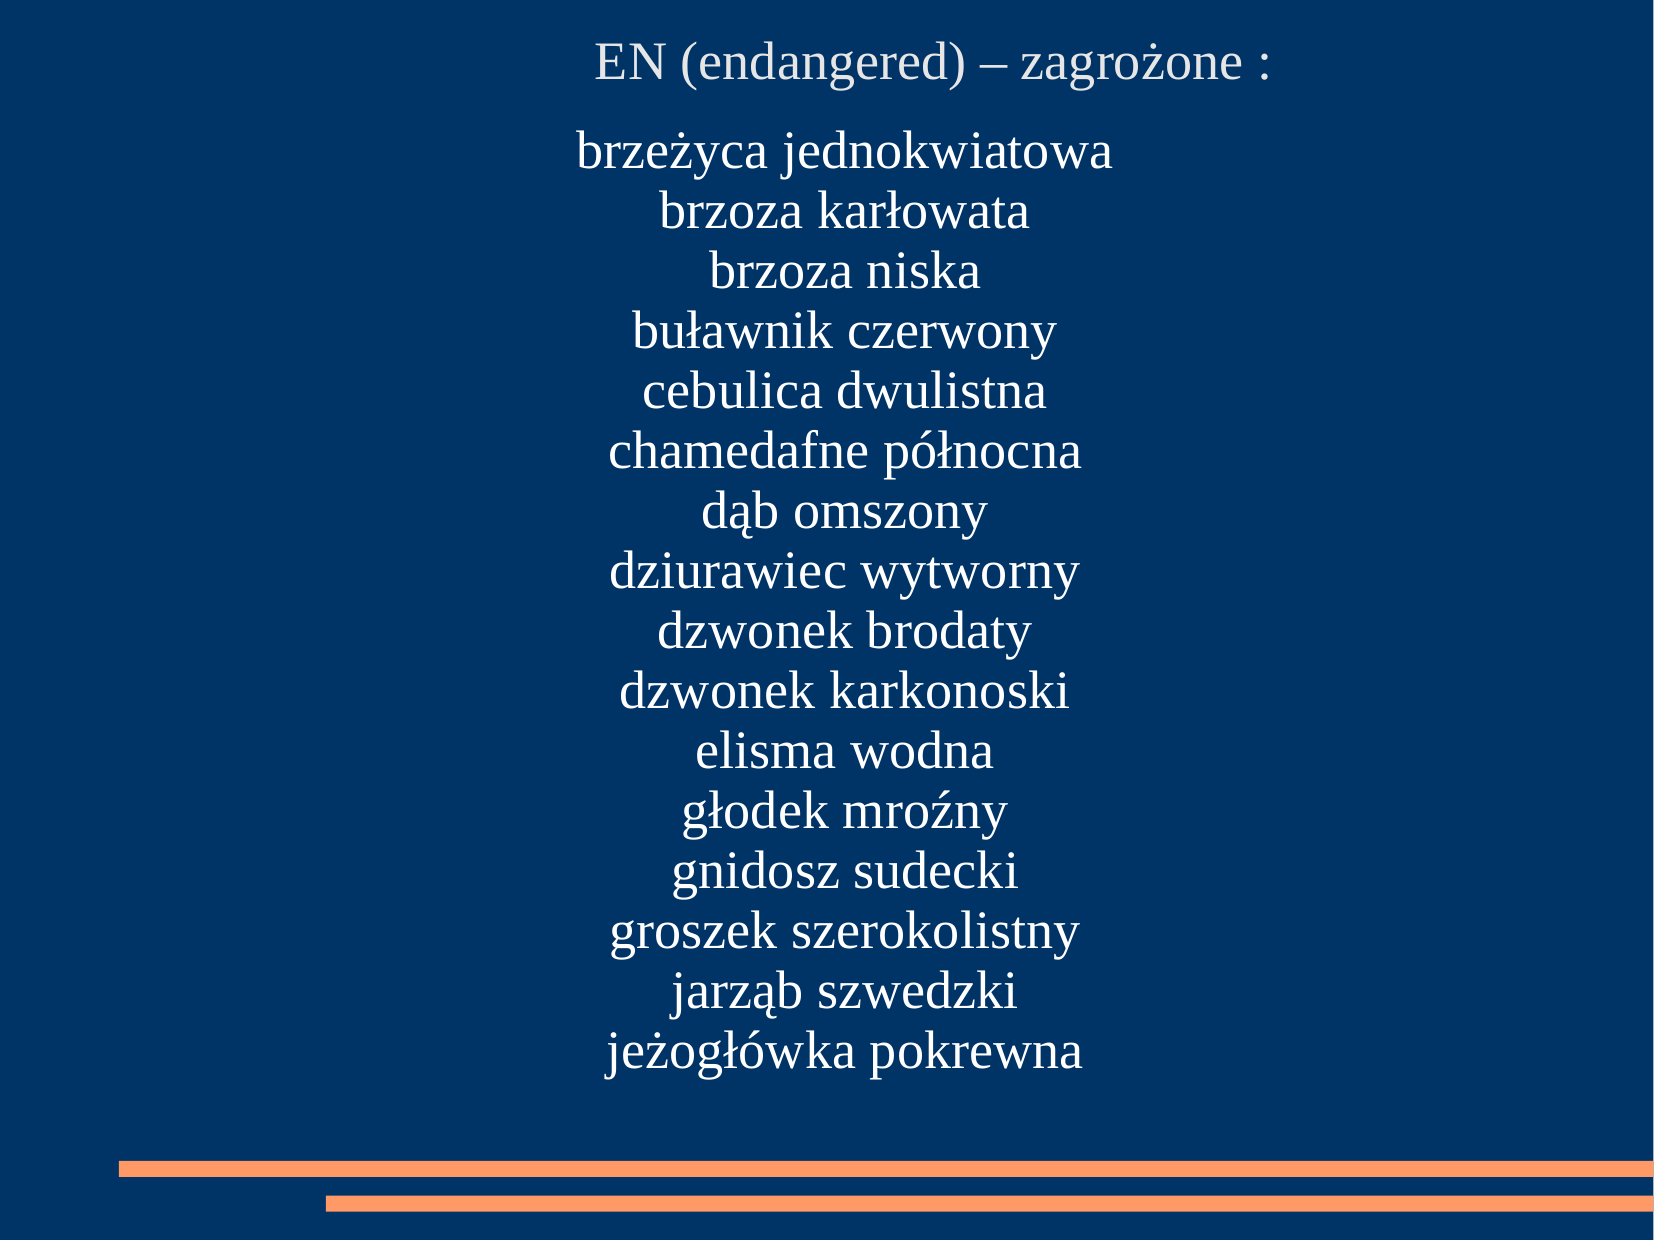

EN (endangered) – zagrożone :
brzeżyca jednokwiatowa
brzoza karłowata
brzoza niska
buławnik czerwony
cebulica dwulistna
chamedafne północna
dąb omszony
dziurawiec wytworny
dzwonek brodaty
dzwonek karkonoski
elisma wodna
głodek mroźny
gnidosz sudecki
groszek szerokolistny
jarząb szwedzki
jeżogłówka pokrewna
#